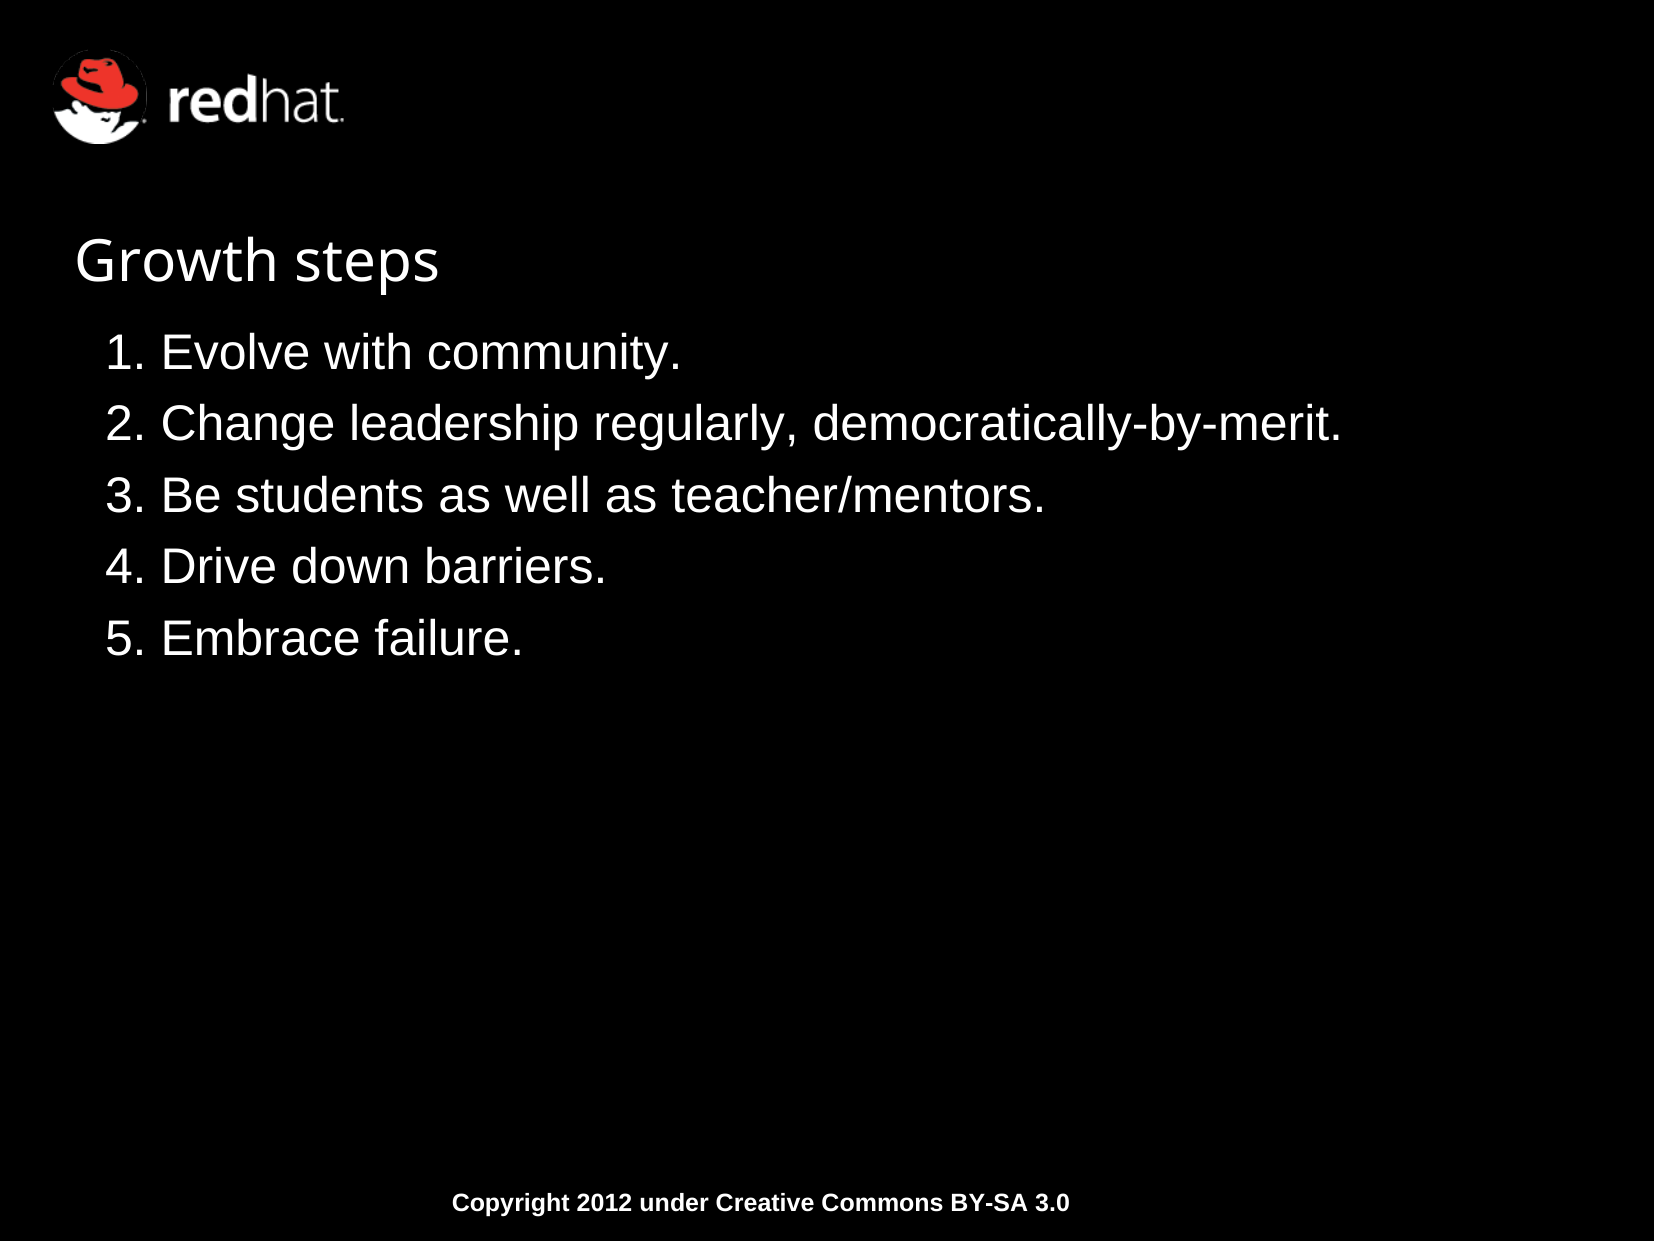

# Growth steps
 1. Evolve with community.
 2. Change leadership regularly, democratically-by-merit.
 3. Be students as well as teacher/mentors.
 4. Drive down barriers.
 5. Embrace failure.